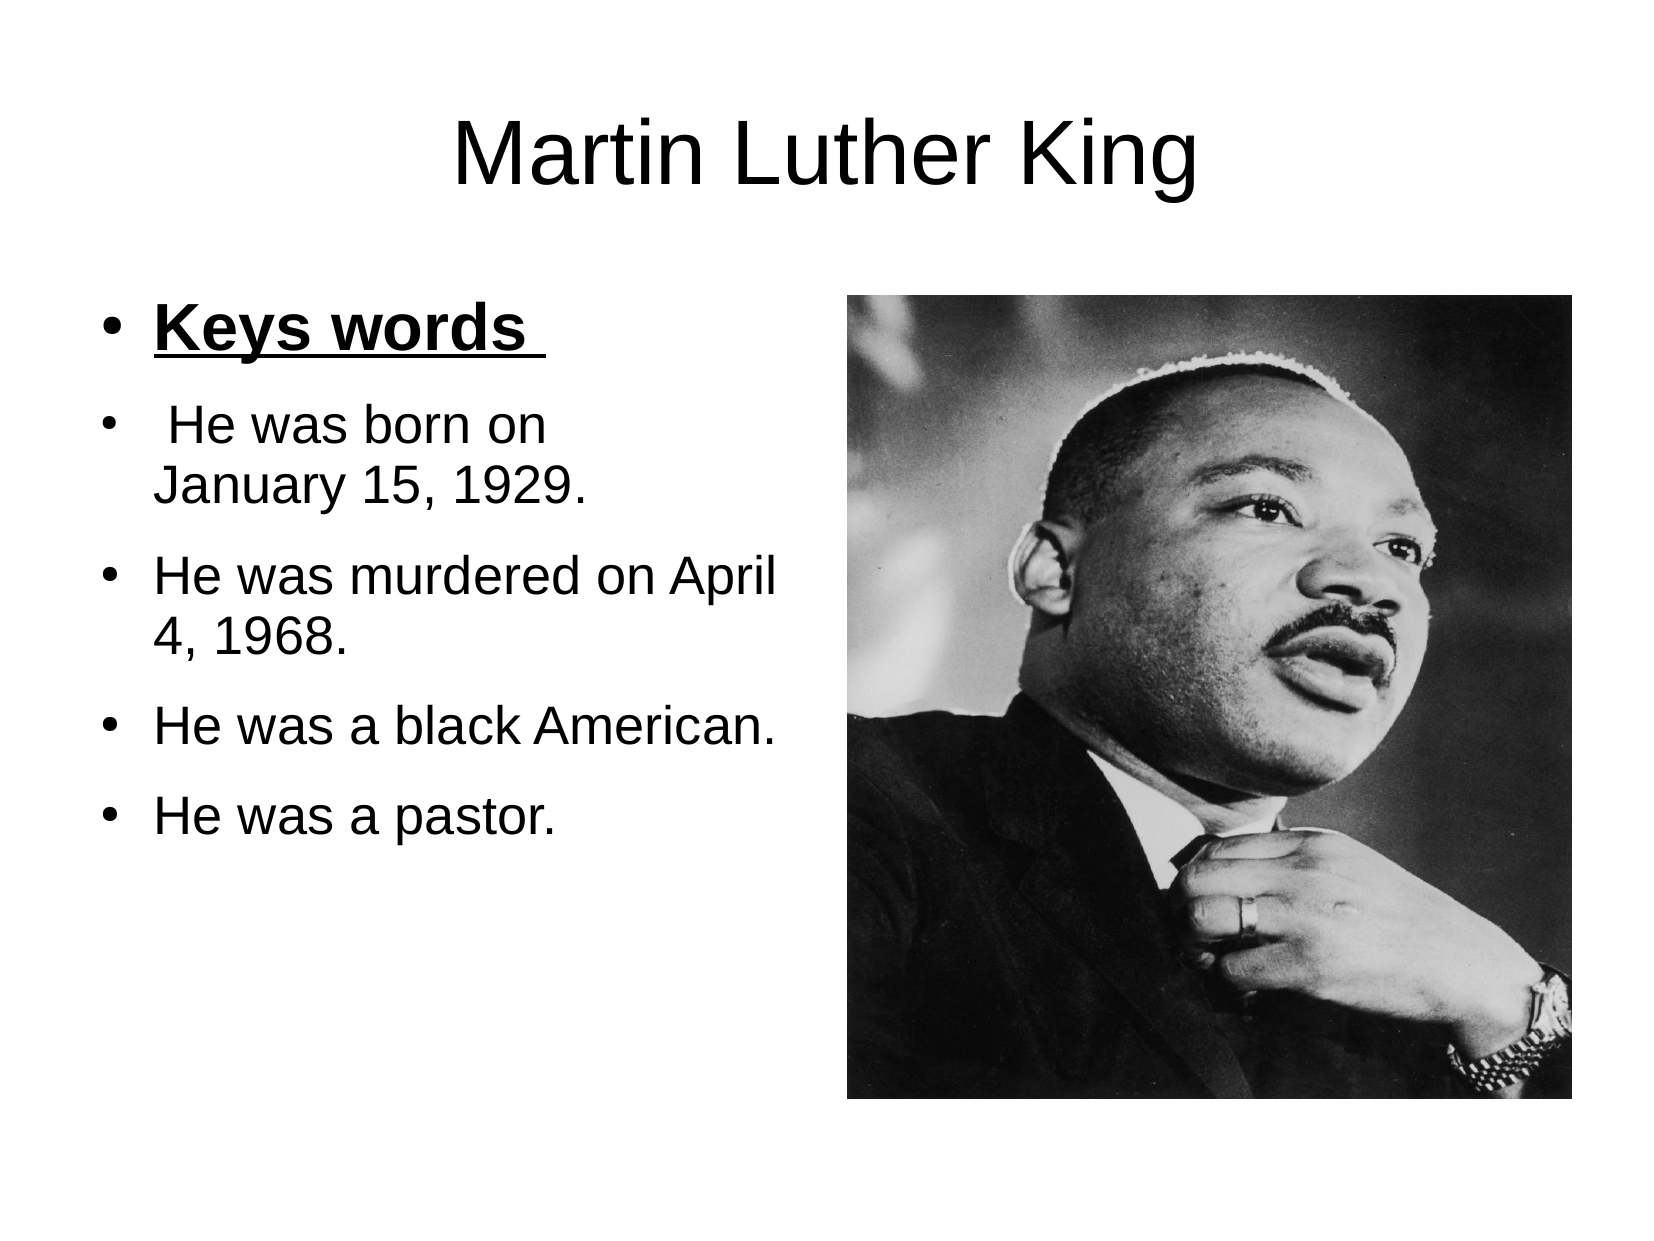

# Martin Luther King
Keys words
 He was born on January 15, 1929.
He was murdered on April 4, 1968.
He was a black American.
He was a pastor.